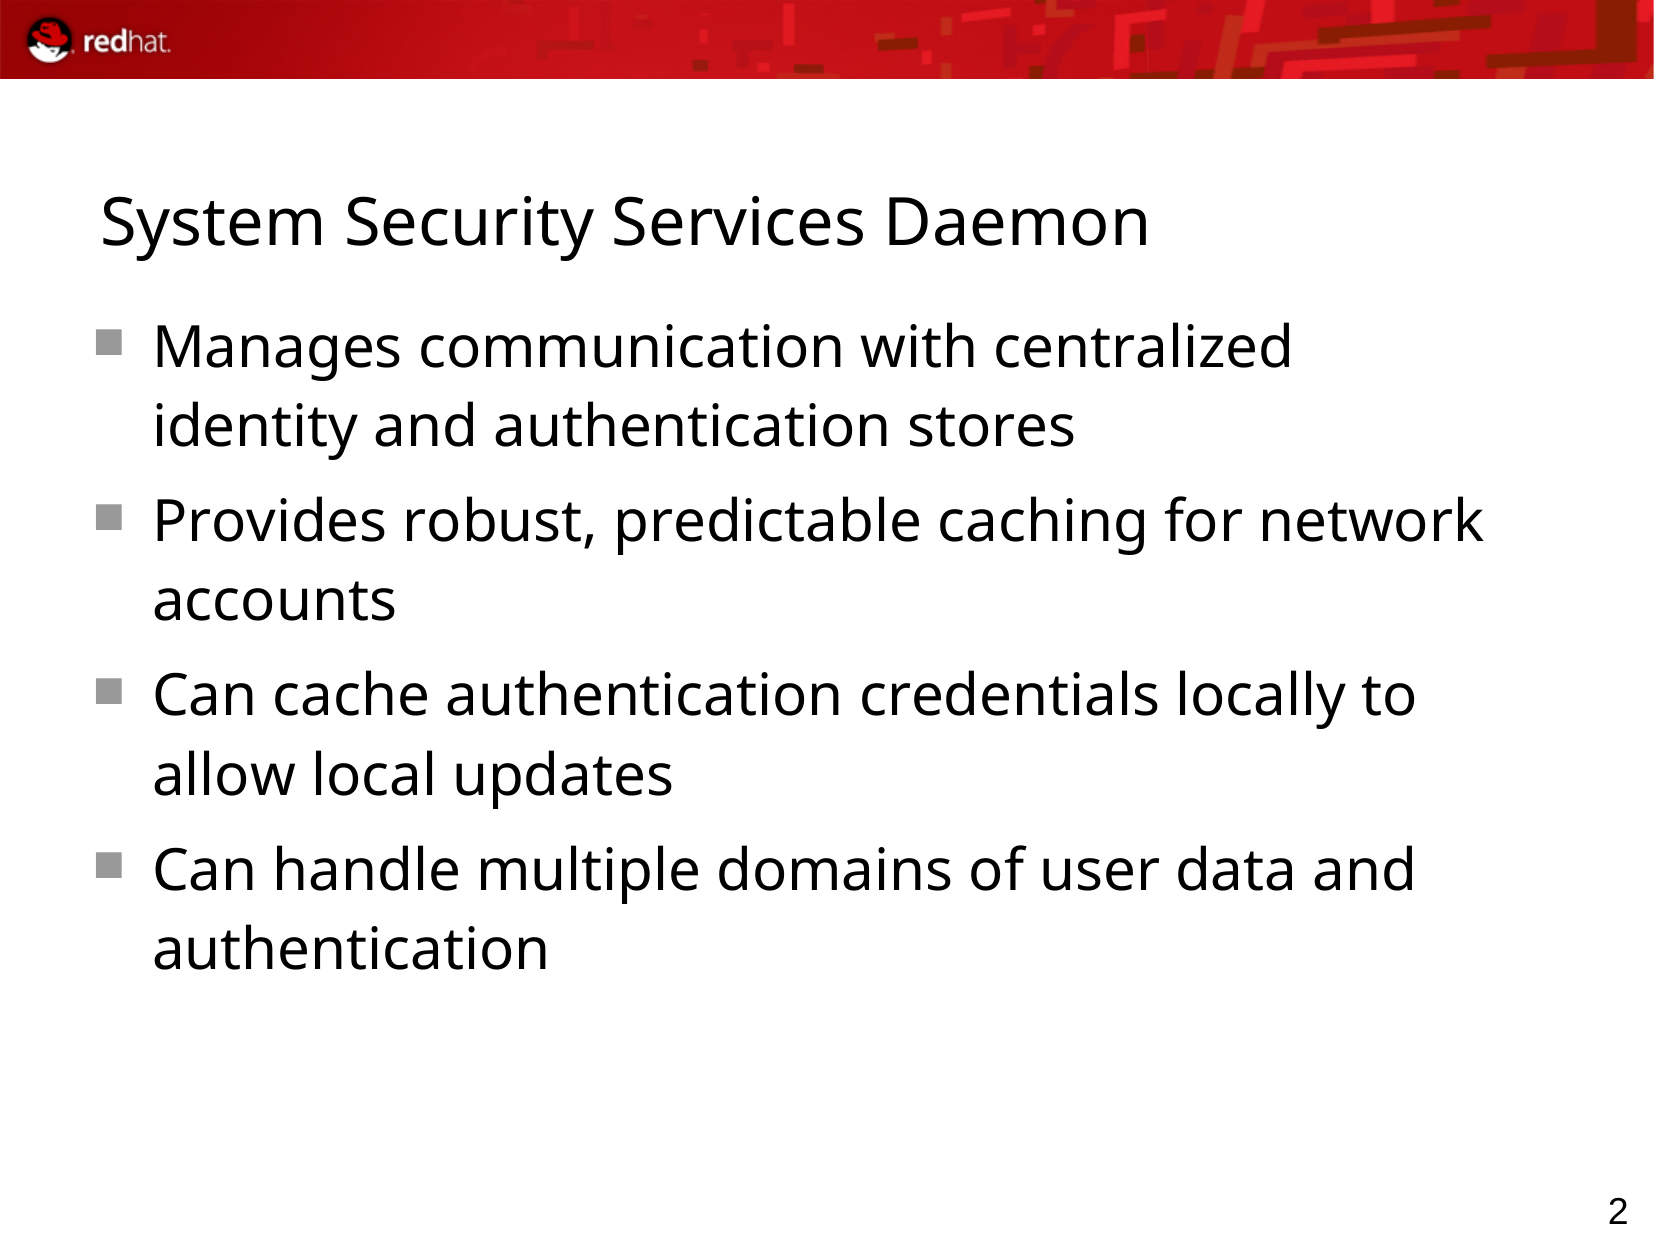

# System Security Services Daemon
Manages communication with centralized identity and authentication stores
Provides robust, predictable caching for network accounts
Can cache authentication credentials locally to allow local updates
Can handle multiple domains of user data and authentication